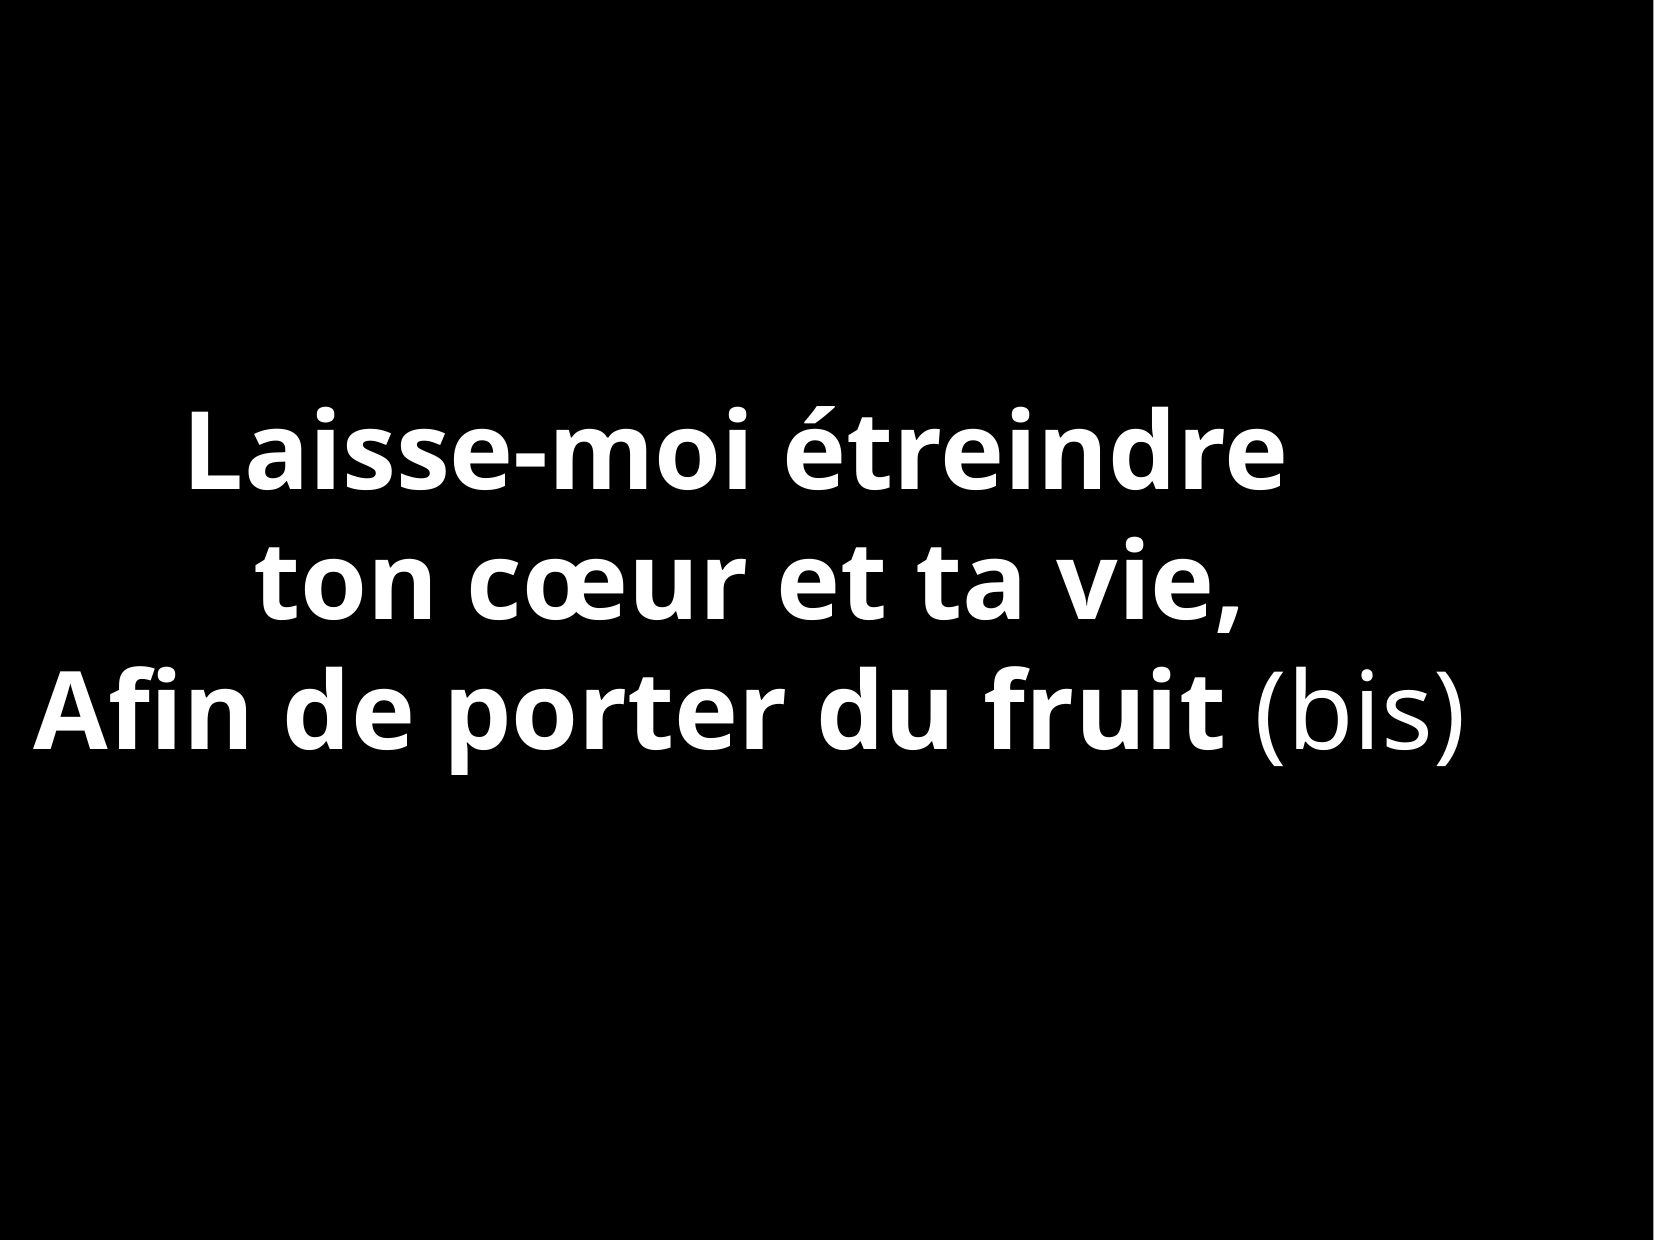

Laisse-moi étreindre
ton cœur et ta vie,
Afin de porter du fruit (bis)